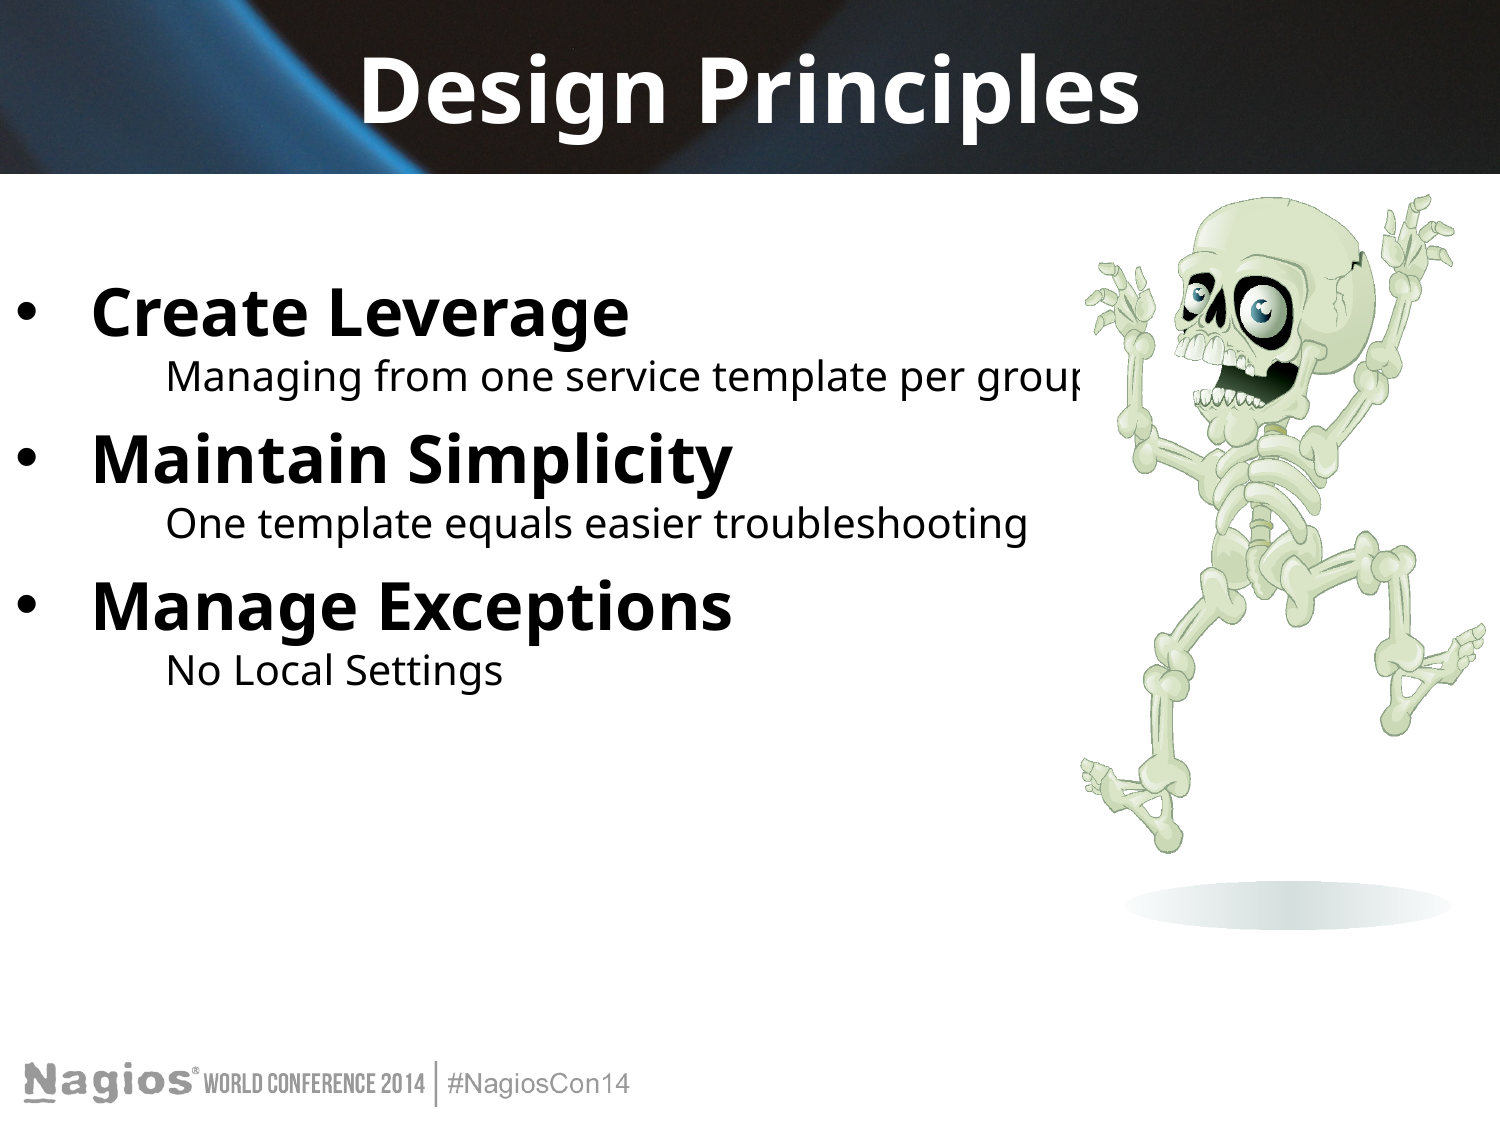

# Design Principles
Create Leverage
Managing from one service template per group
Maintain Simplicity
One template equals easier troubleshooting
Manage Exceptions
No Local Settings